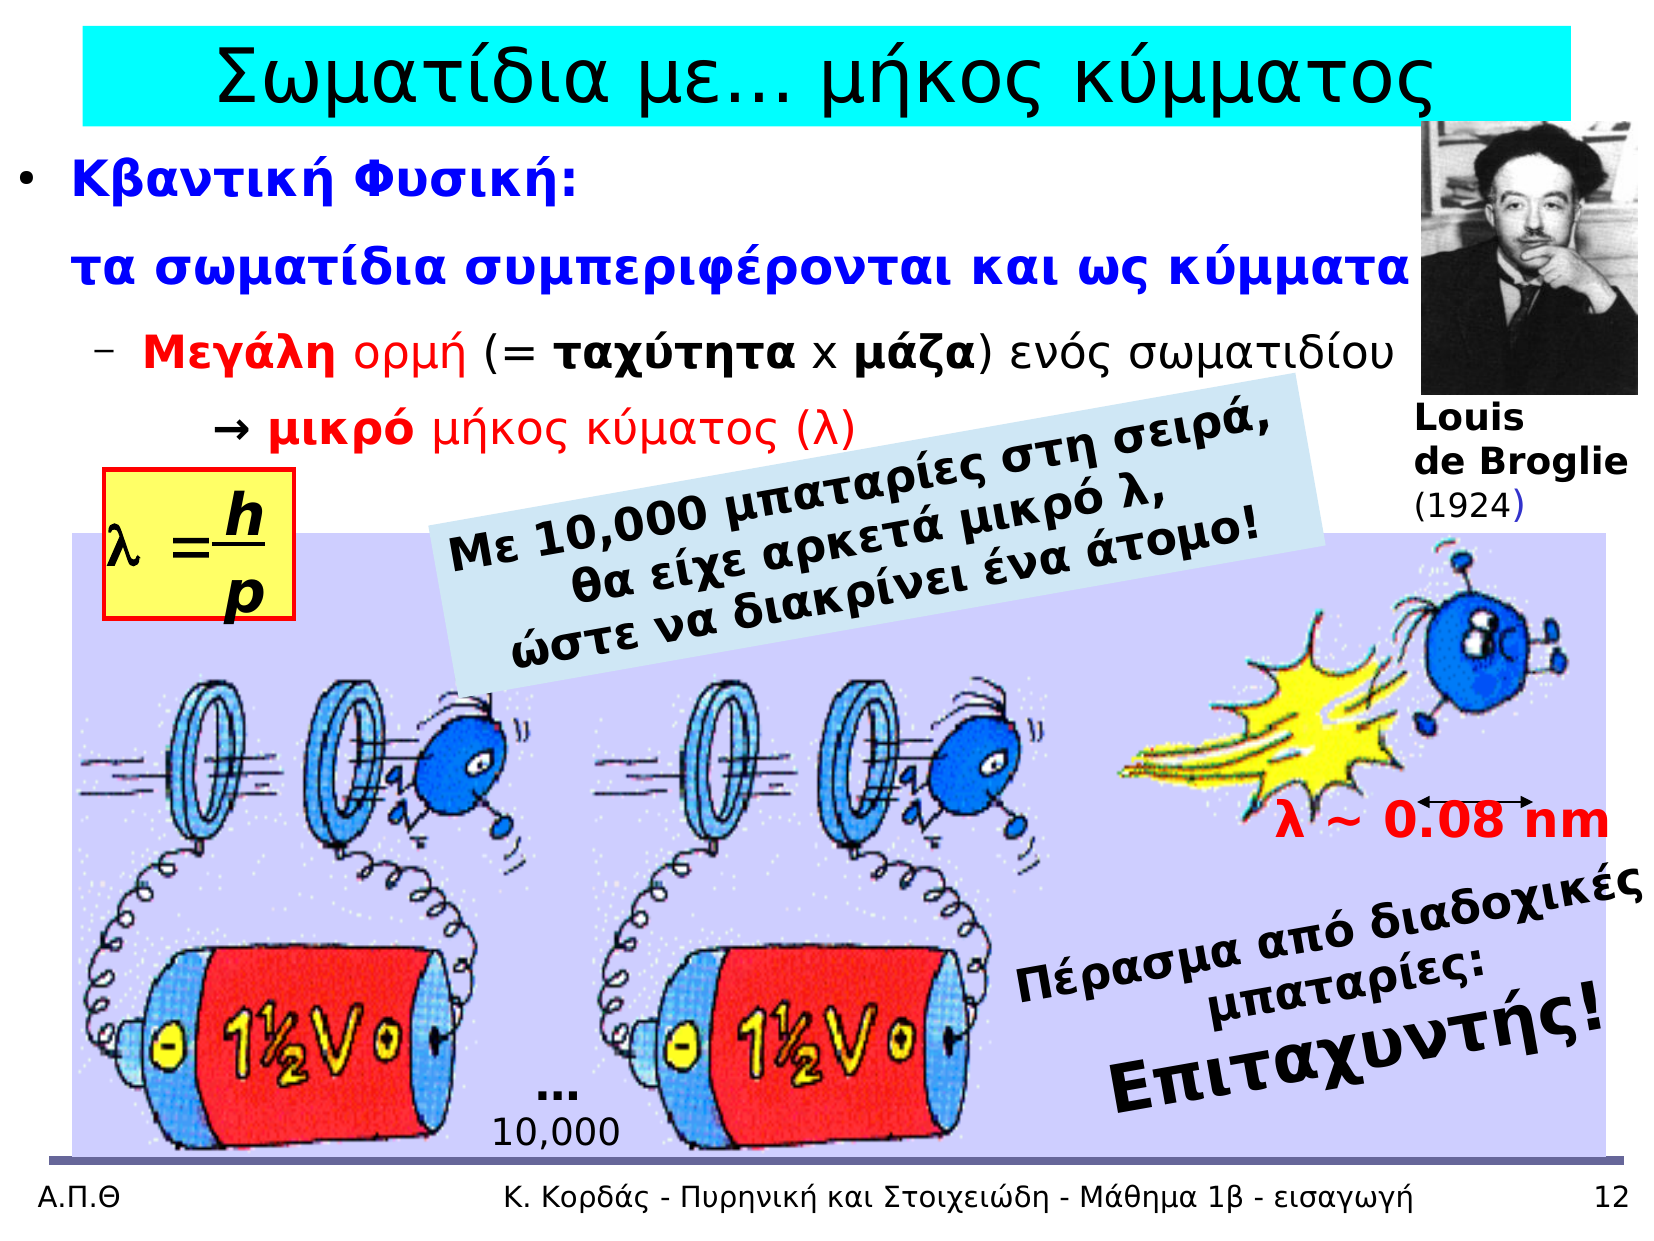

# Σωματίδια με... μήκος κύμματος
Κβαντική Φυσική:
τα σωματίδια συμπεριφέρονται και ως κύμματα
Mεγάλη ορμή (= ταχύτητα x μάζα) ενός σωματιδίου
→ μικρό μήκος κύματος (λ)
Louis
de Broglie
(1924)
Με 10,000 μπαταρίες στη σειρά,
θα είχε αρκετά μικρό λ,
ώστε να διακρίνει ένα άτομο!
h
p

10,000 μπαταρίες
στη σειρά;
Επιταχυντής!
λ ~ 0.08 nm
Πέρασμα από διαδοχικές
μπαταρίες:
Επιταχυντής!
…
 10,000
Α.Π.Θ
Κ. Κορδάς - Πυρηνική και Στοιχειώδη - Μάθημα 1β - εισαγωγή
12